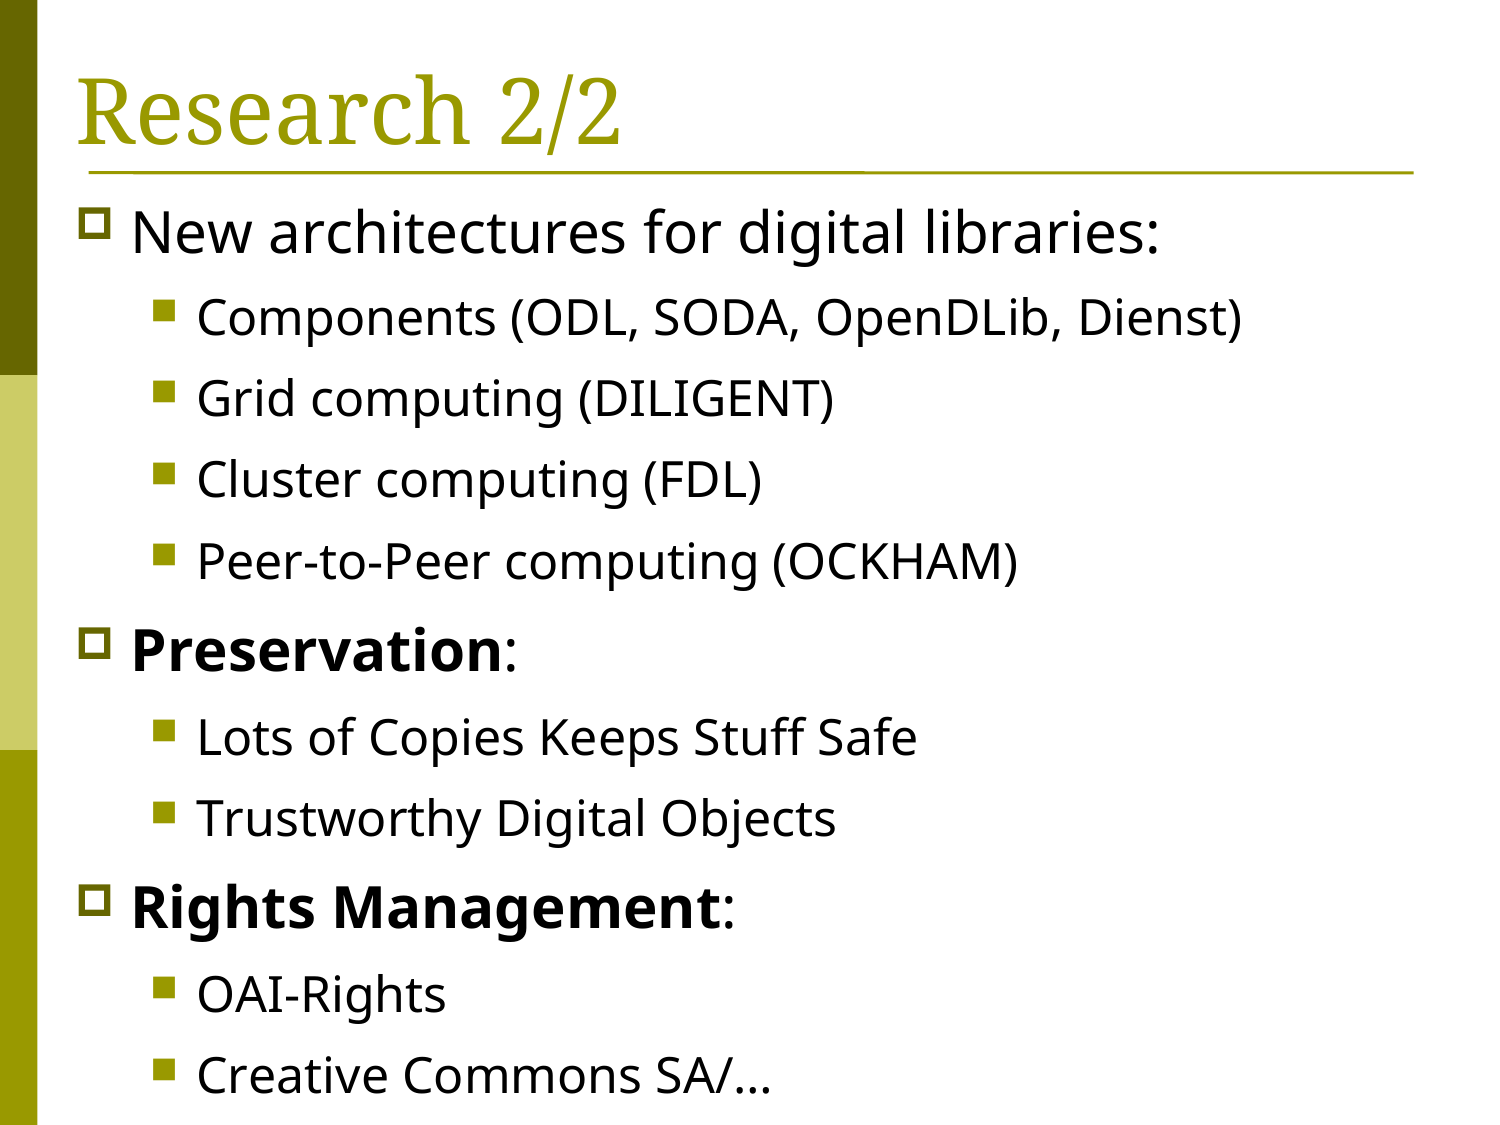

# Research 2/2
New architectures for digital libraries:
Components (ODL, SODA, OpenDLib, Dienst)‏
Grid computing (DILIGENT)‏
Cluster computing (FDL)‏
Peer-to-Peer computing (OCKHAM)‏
Preservation:
Lots of Copies Keeps Stuff Safe
Trustworthy Digital Objects
Rights Management:
OAI-Rights
Creative Commons SA/…